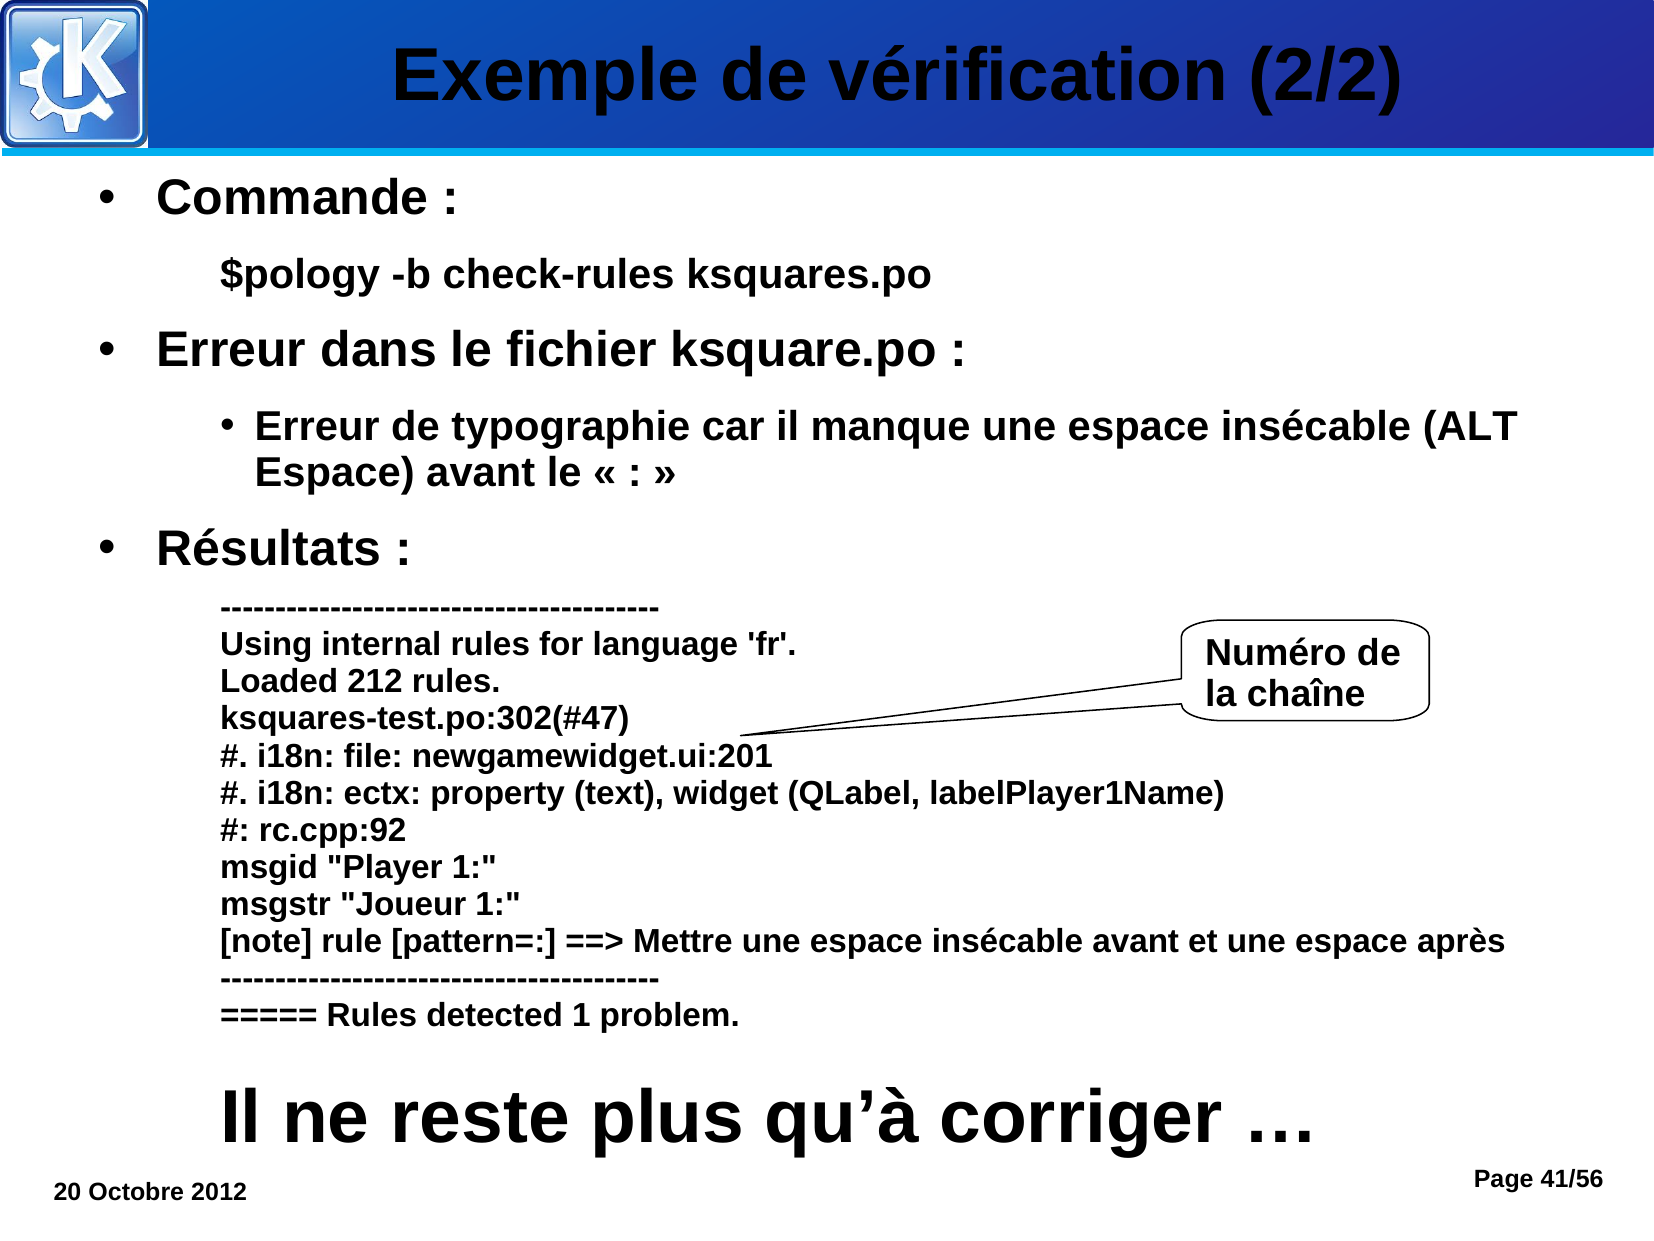

Exemple de vérification (2/2)
Commande :
$pology -b check-rules ksquares.po
Erreur dans le fichier ksquare.po :
Erreur de typographie car il manque une espace insécable (ALT Espace) avant le « : »
Résultats :
----------------------------------------
Using internal rules for language 'fr'.
Loaded 212 rules.
ksquares-test.po:302(#47)
#. i18n: file: newgamewidget.ui:201
#. i18n: ectx: property (text), widget (QLabel, labelPlayer1Name)
#: rc.cpp:92
msgid "Player 1:"
msgstr "Joueur 1:"
[note] rule [pattern=:] ==> Mettre une espace insécable avant et une espace après
----------------------------------------
===== Rules detected 1 problem.
Il ne reste plus qu’à corriger …
Numéro de la chaîne